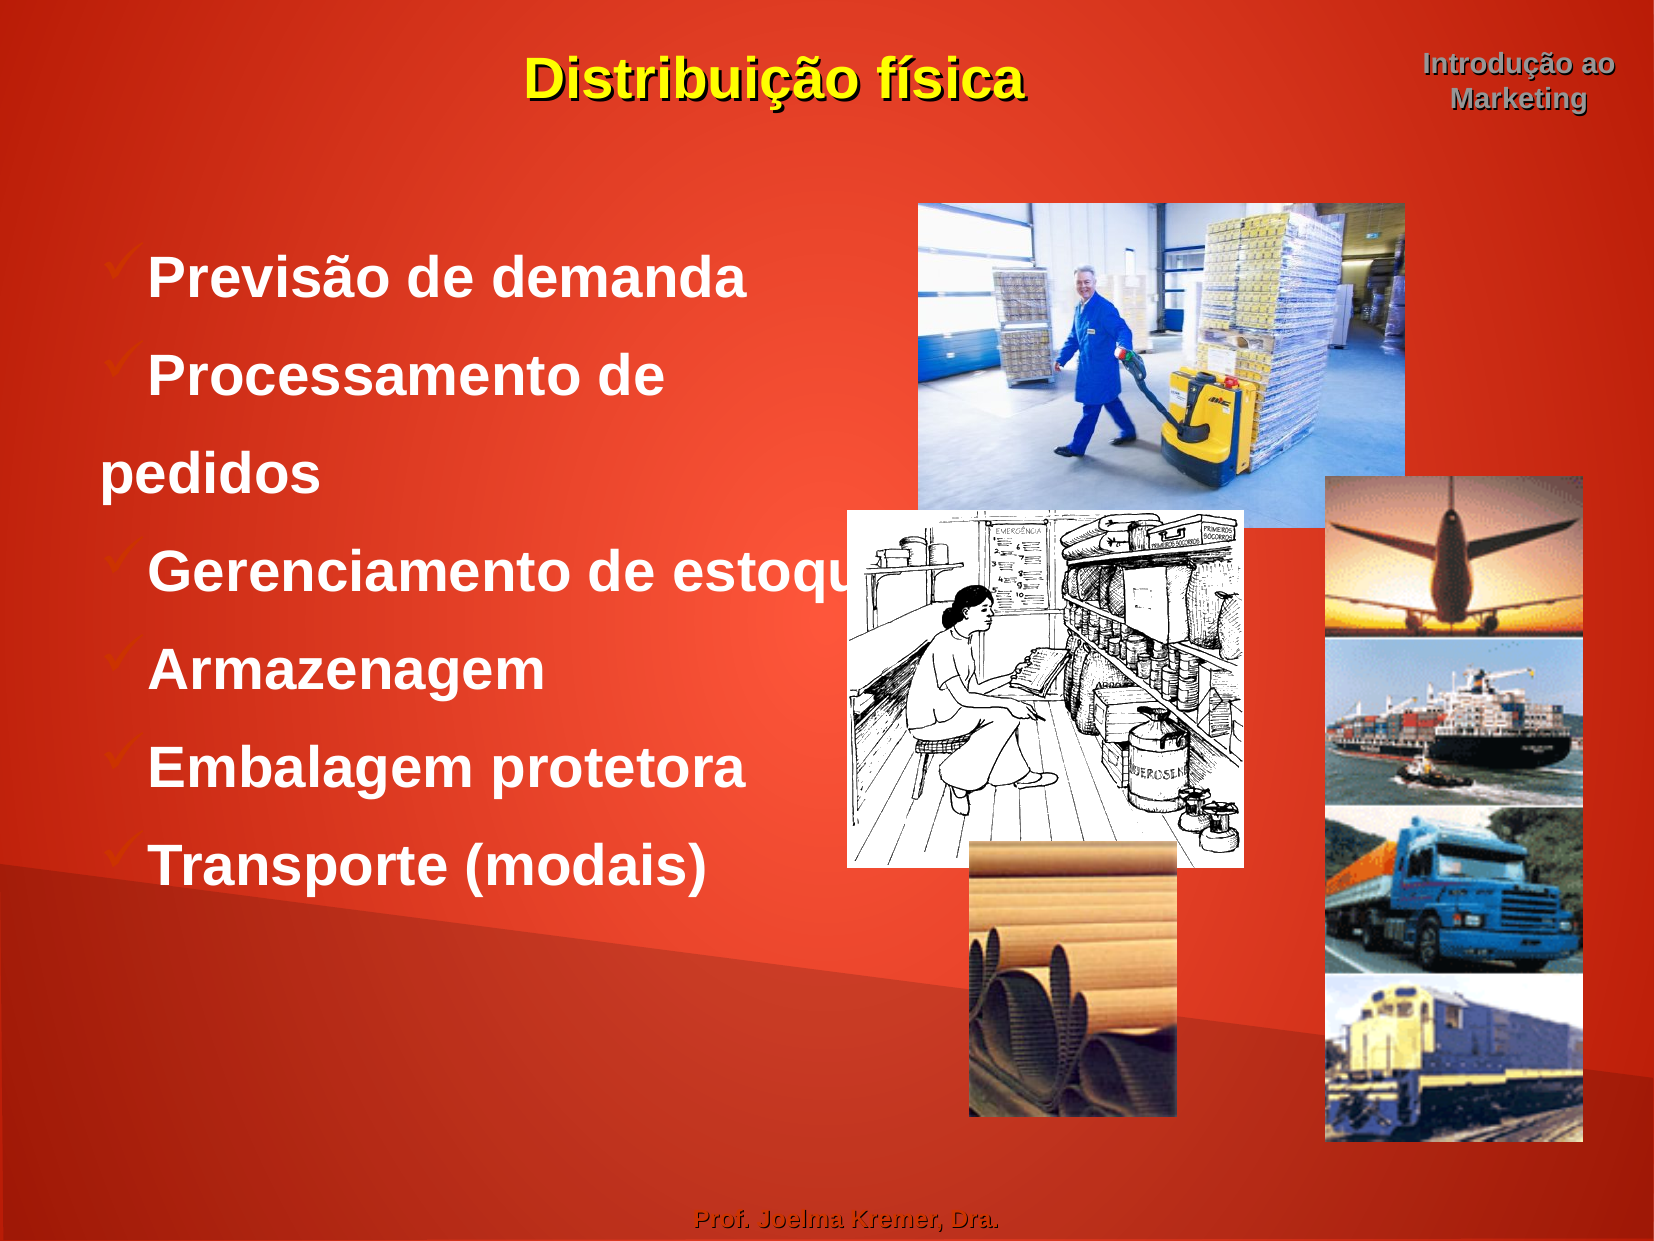

# Introdução ao Marketing
Distribuição física
Previsão de demanda
Processamento de pedidos
Gerenciamento de estoque
Armazenagem
Embalagem protetora
Transporte (modais)
Prof. Joelma Kremer, Dra.